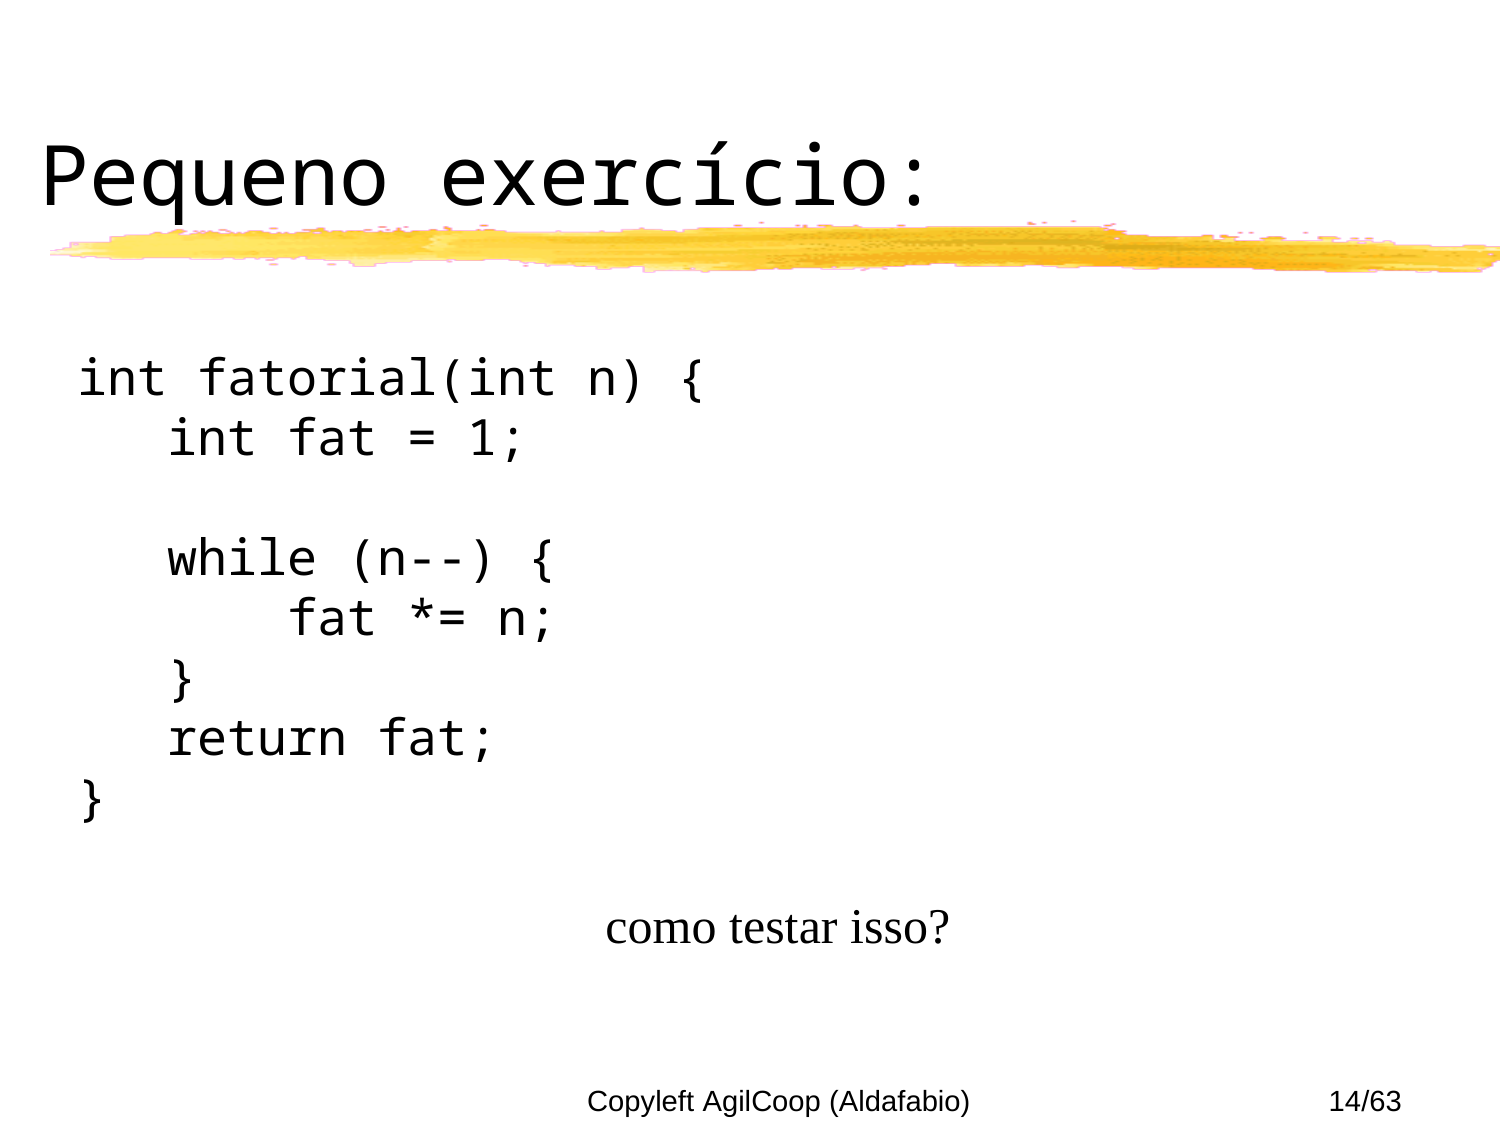

# Pequeno exercício:
int fatorial(int n) {
 int fat = 1;
 while (n--) {
 fat *= n;
 }
 return fat;
}
como testar isso?
14